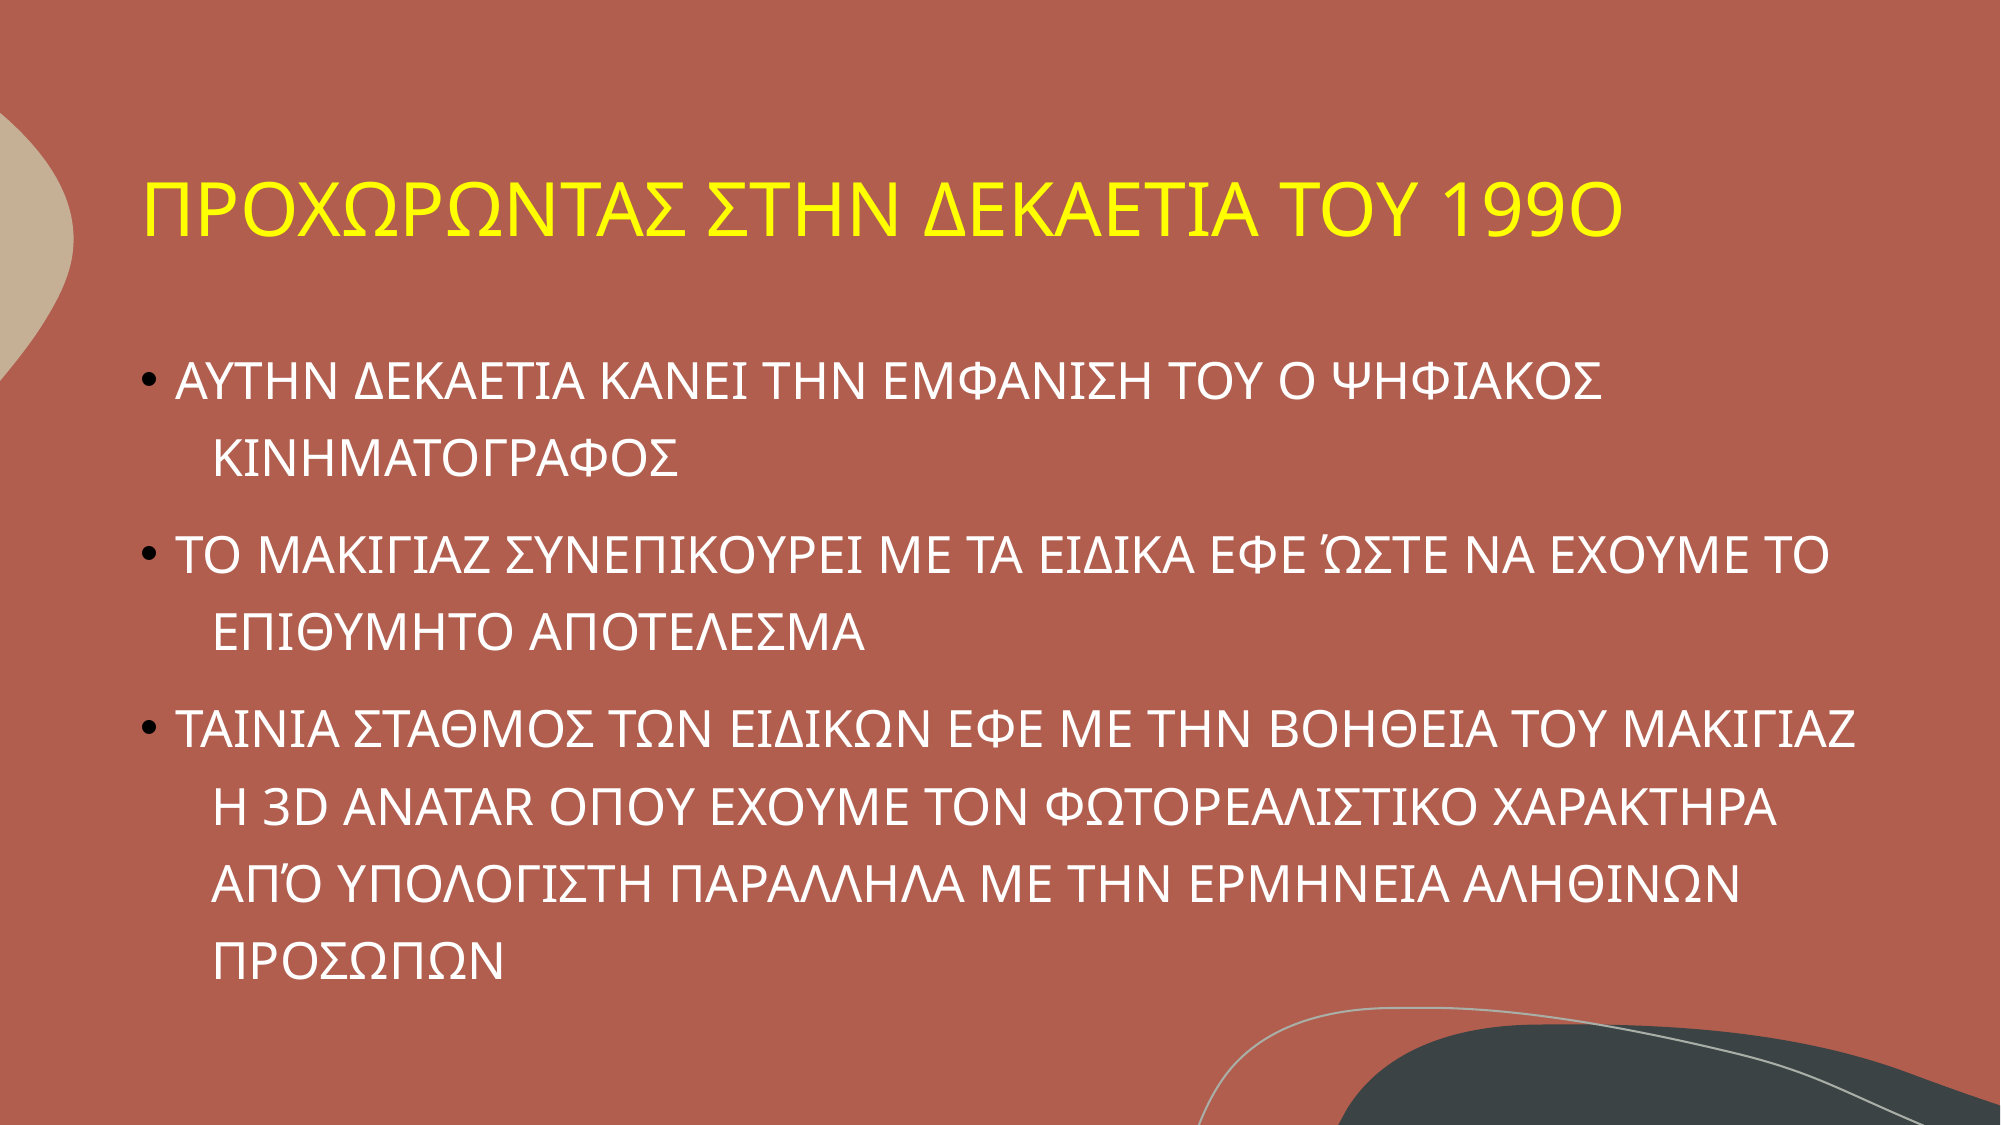

# ΠΡΟΧΩΡΩΝΤΑΣ ΣΤΗΝ ΔΕΚΑΕΤΙΑ ΤΟΥ 199Ο
ΑΥΤΗΝ ΔΕΚΑΕΤΙΑ ΚΑΝΕΙ ΤΗΝ ΕΜΦΑΝΙΣΗ ΤΟΥ Ο ΨΗΦΙΑΚΟΣ ΚΙΝΗΜΑΤΟΓΡΑΦΟΣ
ΤΟ ΜΑΚΙΓΙΑΖ ΣΥΝΕΠΙΚΟΥΡΕΙ ΜΕ ΤΑ ΕΙΔΙΚΑ ΕΦΕ ΏΣΤΕ ΝΑ ΕΧΟΥΜΕ ΤΟ ΕΠΙΘΥΜΗΤΟ ΑΠΟΤΕΛΕΣΜΑ
ΤΑΙΝΙΑ ΣΤΑΘΜΟΣ ΤΩΝ ΕΙΔΙΚΩΝ ΕΦΕ ΜΕ ΤΗΝ ΒΟΗΘΕΙΑ ΤΟΥ ΜΑΚΙΓΙΑΖ Η 3D ANATAR ΟΠΟΥ ΕΧΟΥΜΕ ΤΟΝ ΦΩΤΟΡΕΑΛΙΣΤΙΚΟ ΧΑΡΑΚΤΗΡΑ ΑΠΌ ΥΠΟΛΟΓΙΣΤΗ ΠΑΡΑΛΛΗΛΑ ΜΕ ΤΗΝ ΕΡΜΗΝΕΙΑ ΑΛΗΘΙΝΩΝ ΠΡΟΣΩΠΩΝ